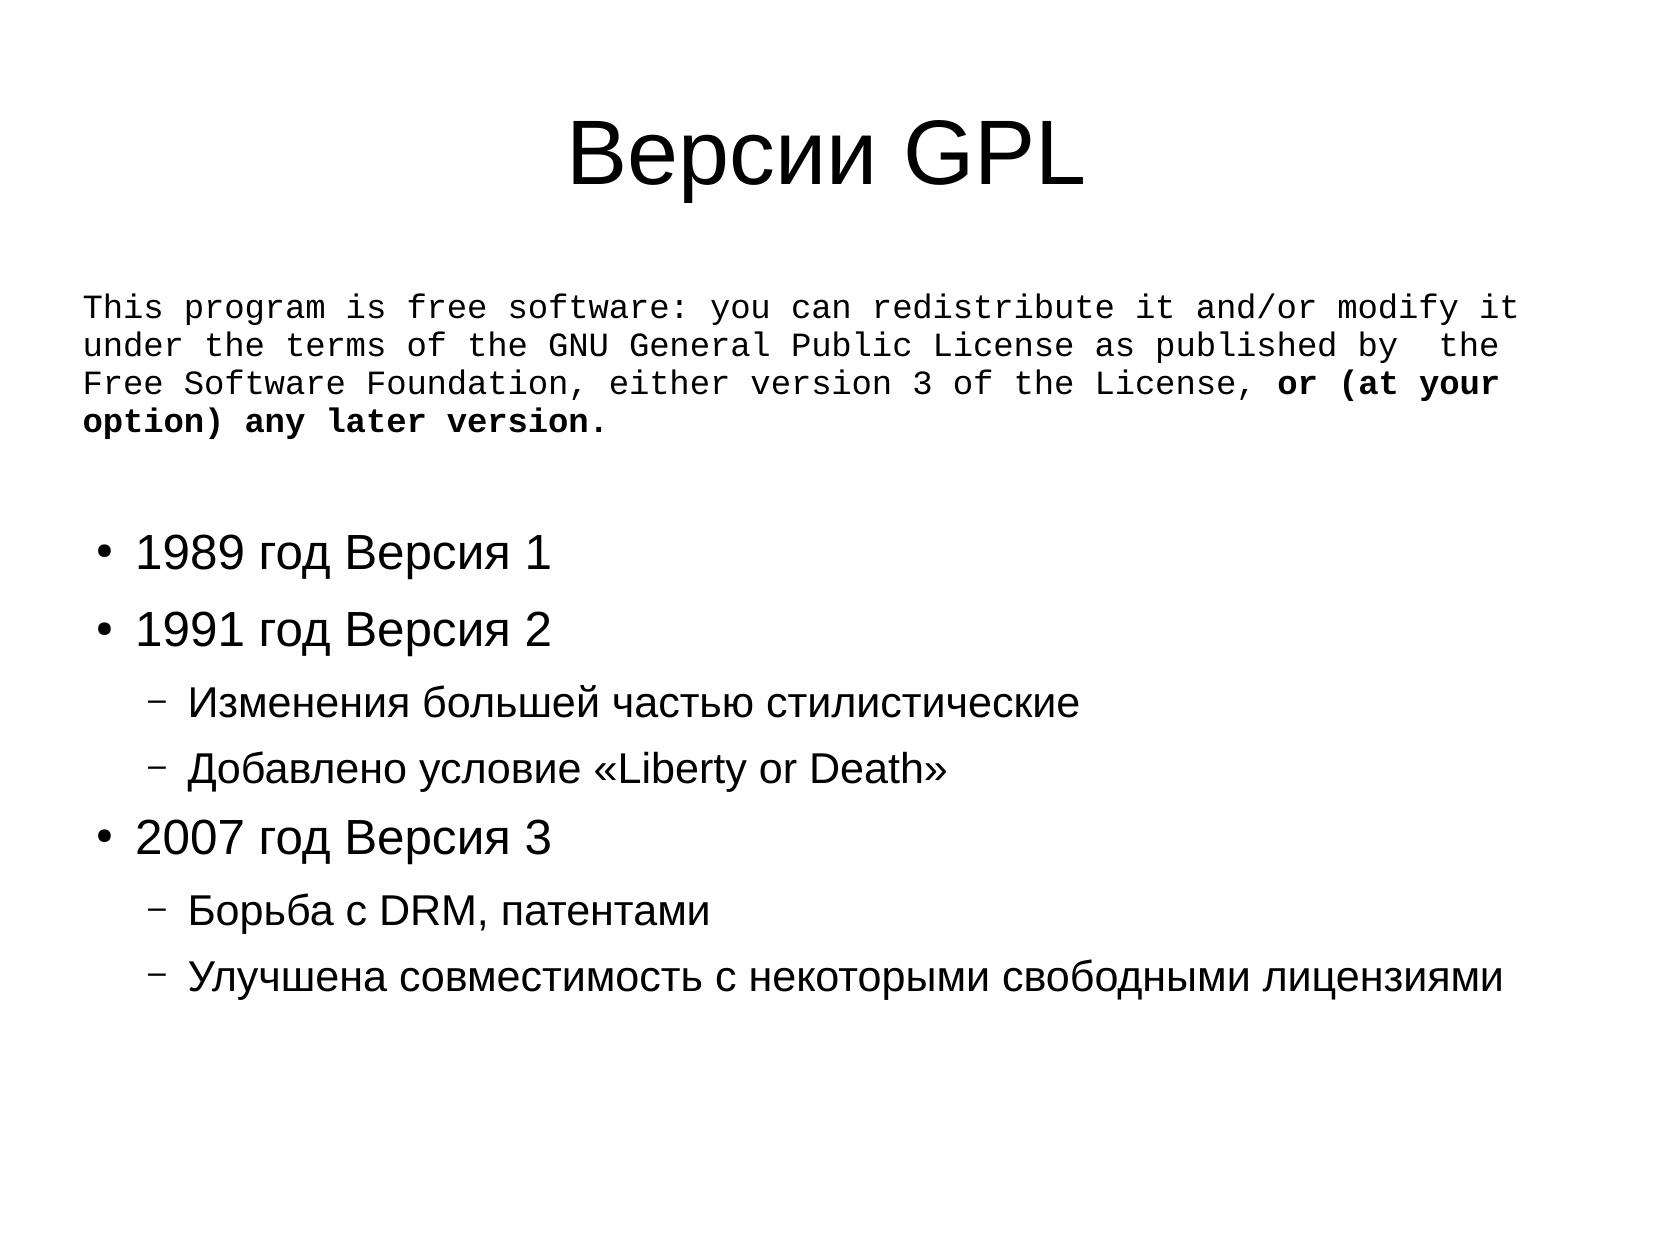

# Версии GPL
This program is free software: you can redistribute it and/or modify it under the terms of the GNU General Public License as published by the Free Software Foundation, either version 3 of the License, or (at your option) any later version.
1989 год Версия 1
1991 год Версия 2
Изменения большей частью стилистические
Добавлено условие «Liberty or Death»
2007 год Версия 3
Борьба с DRM, патентами
Улучшена совместимость с некоторыми свободными лицензиями